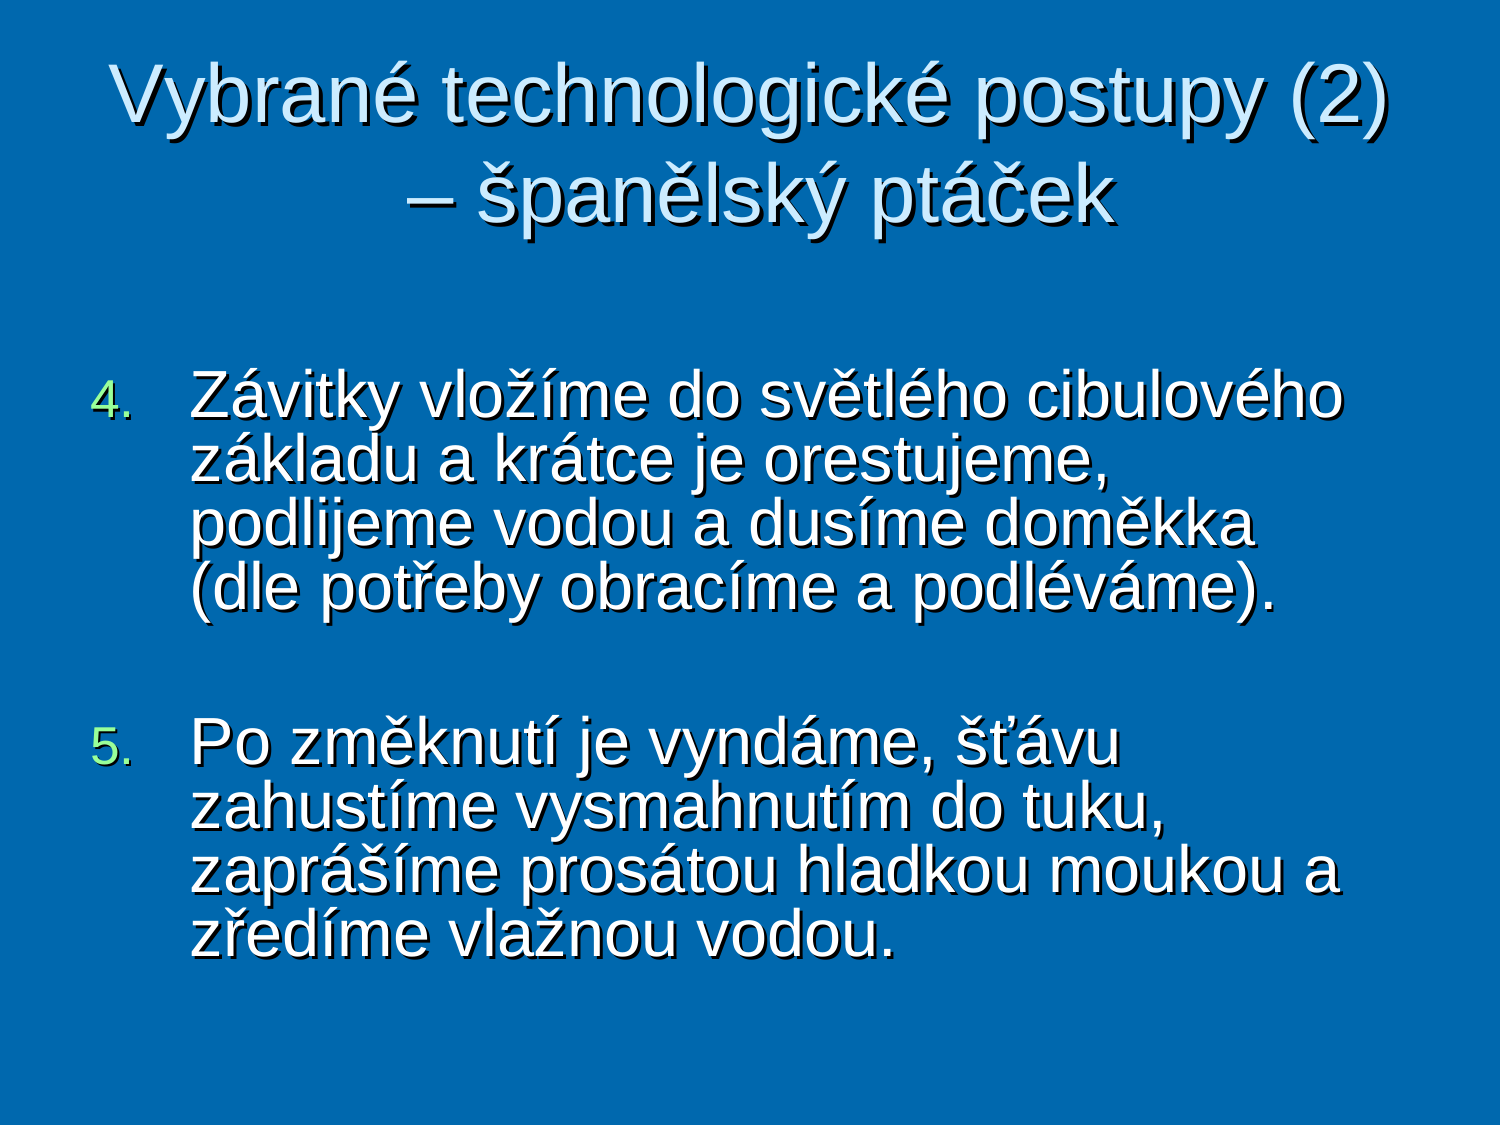

# Vybrané technologické postupy (2) – španělský ptáček
Závitky vložíme do světlého cibulového základu a krátce je orestujeme, podlijeme vodou a dusíme doměkka (dle potřeby obracíme a podléváme).
Po změknutí je vyndáme, šťávu zahustíme vysmahnutím do tuku, zaprášíme prosátou hladkou moukou a zředíme vlažnou vodou.